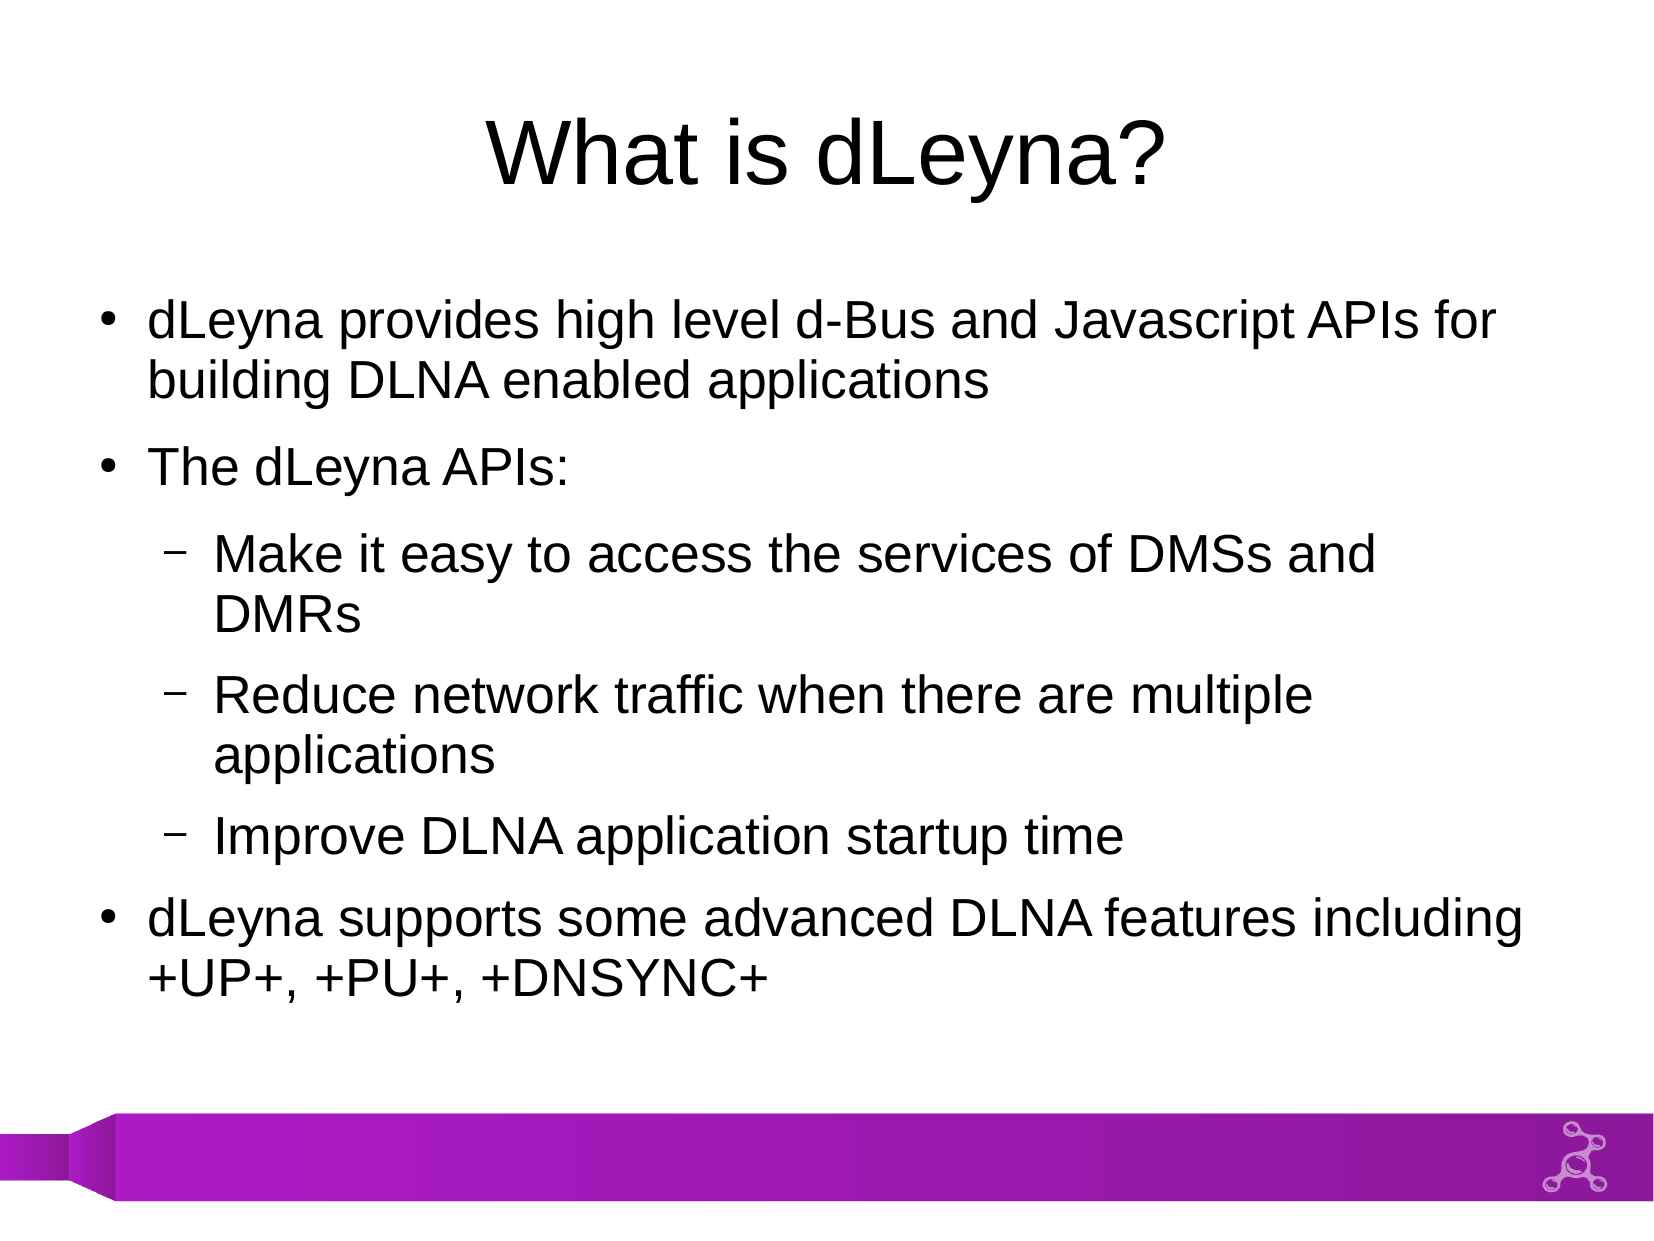

# What is dLeyna?
dLeyna provides high level d-Bus and Javascript APIs for building DLNA enabled applications
The dLeyna APIs:
Make it easy to access the services of DMSs and DMRs
Reduce network traffic when there are multiple applications
Improve DLNA application startup time
dLeyna supports some advanced DLNA features including +UP+, +PU+, +DNSYNC+